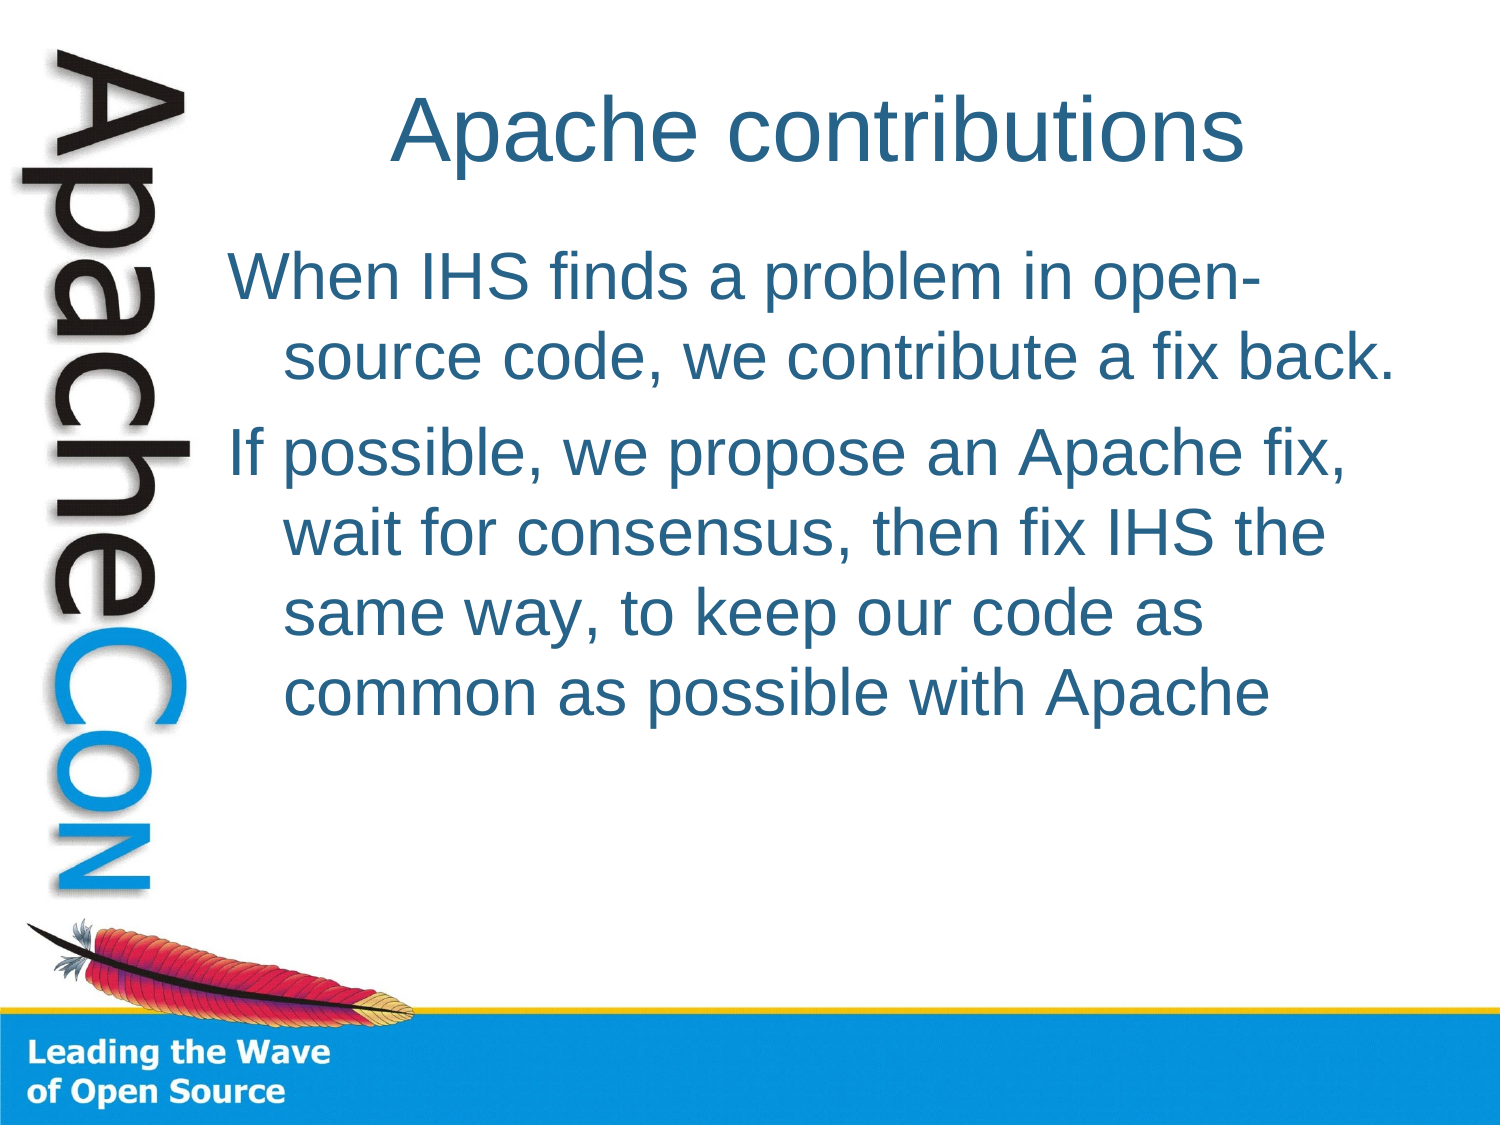

# Apache contributions
When IHS finds a problem in open-source code, we contribute a fix back.
If possible, we propose an Apache fix, wait for consensus, then fix IHS the same way, to keep our code as common as possible with Apache